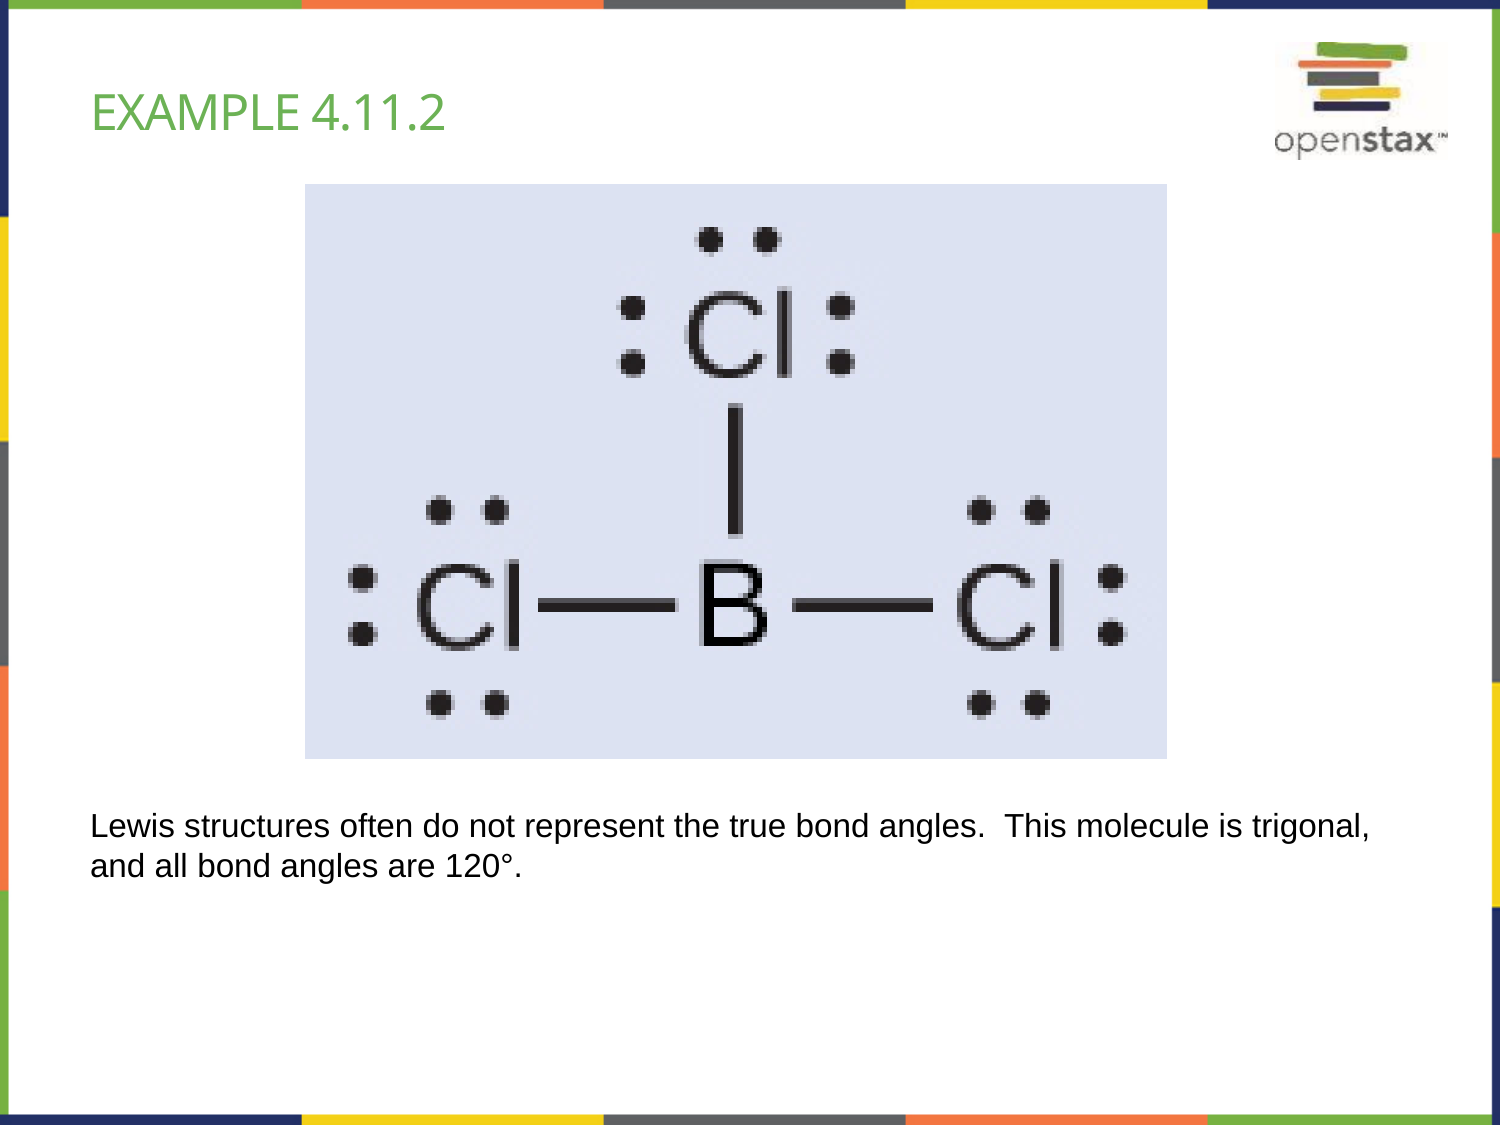

# Example 4.11.2
Lewis structures often do not represent the true bond angles. This molecule is trigonal, and all bond angles are 120°.